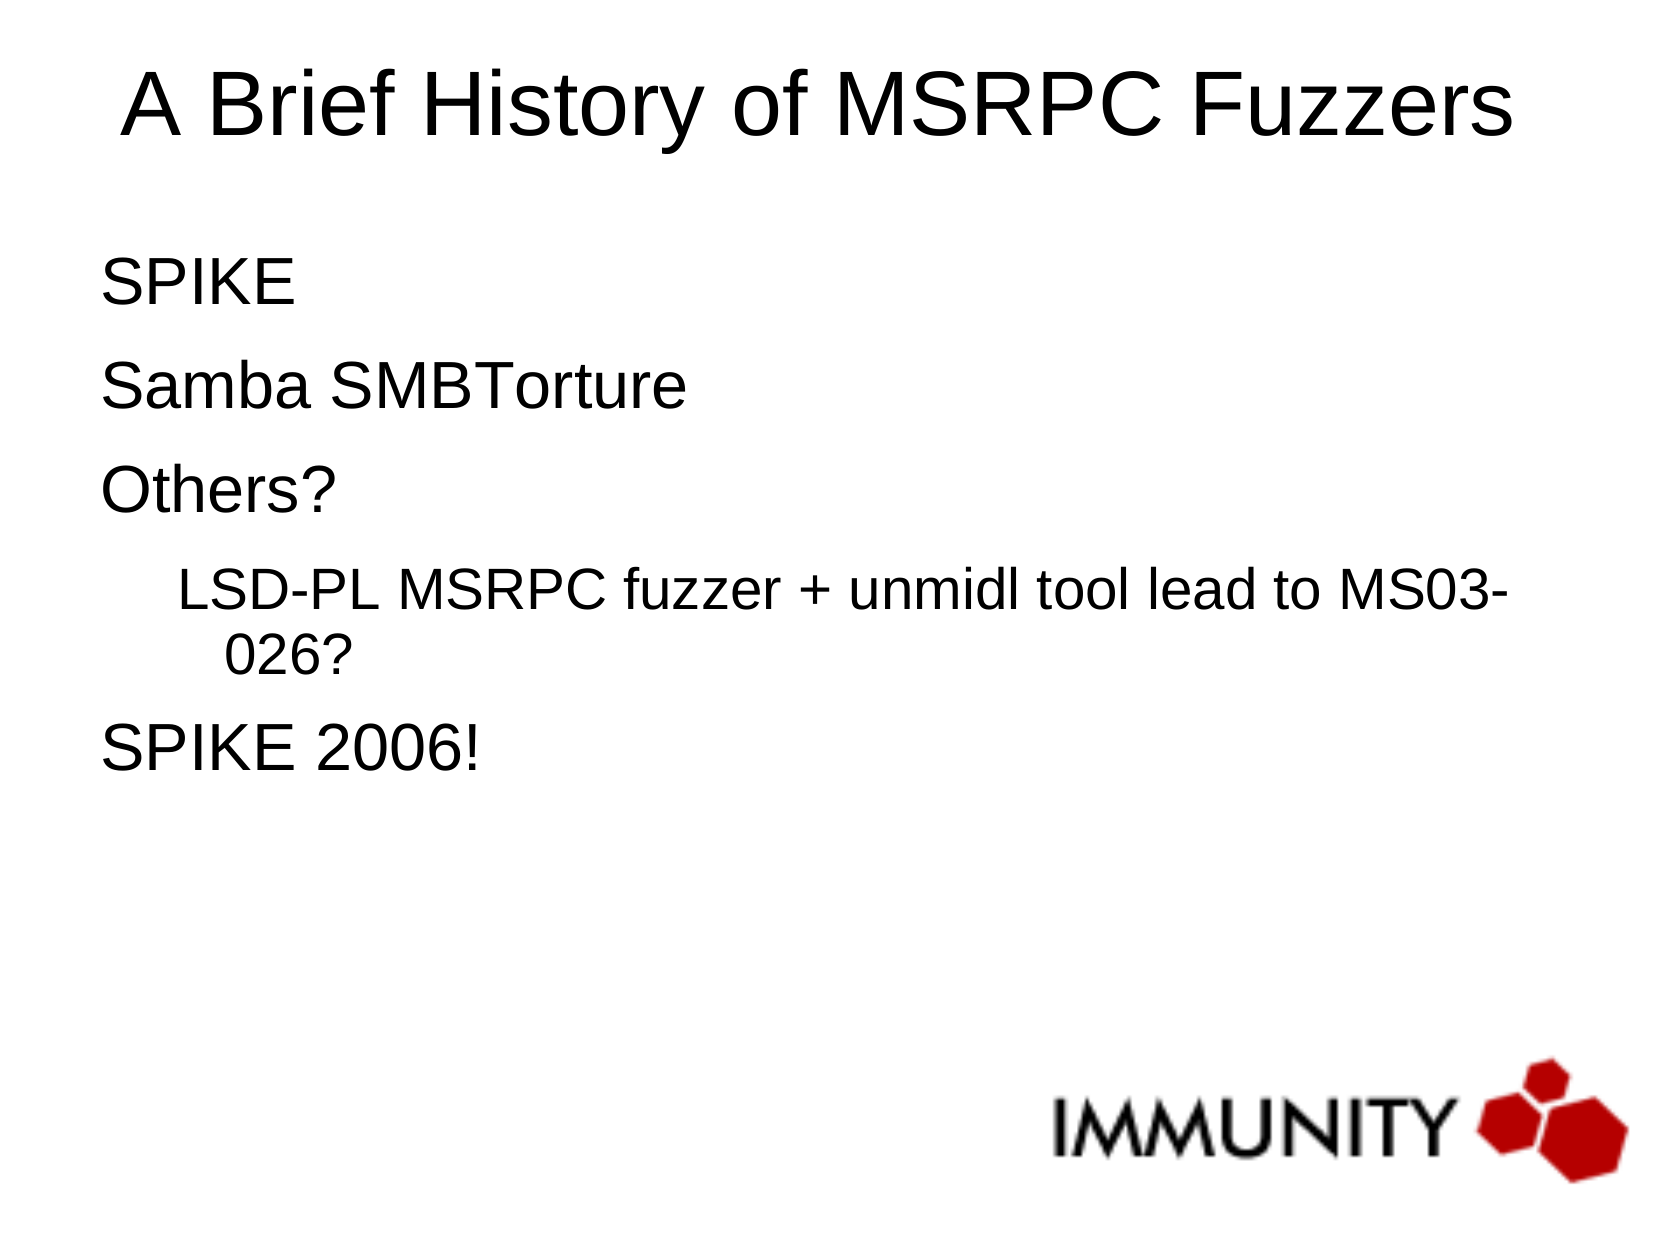

# A Brief History of MSRPC Fuzzers
SPIKE
Samba SMBTorture
Others?
LSD-PL MSRPC fuzzer + unmidl tool lead to MS03-026?
SPIKE 2006!